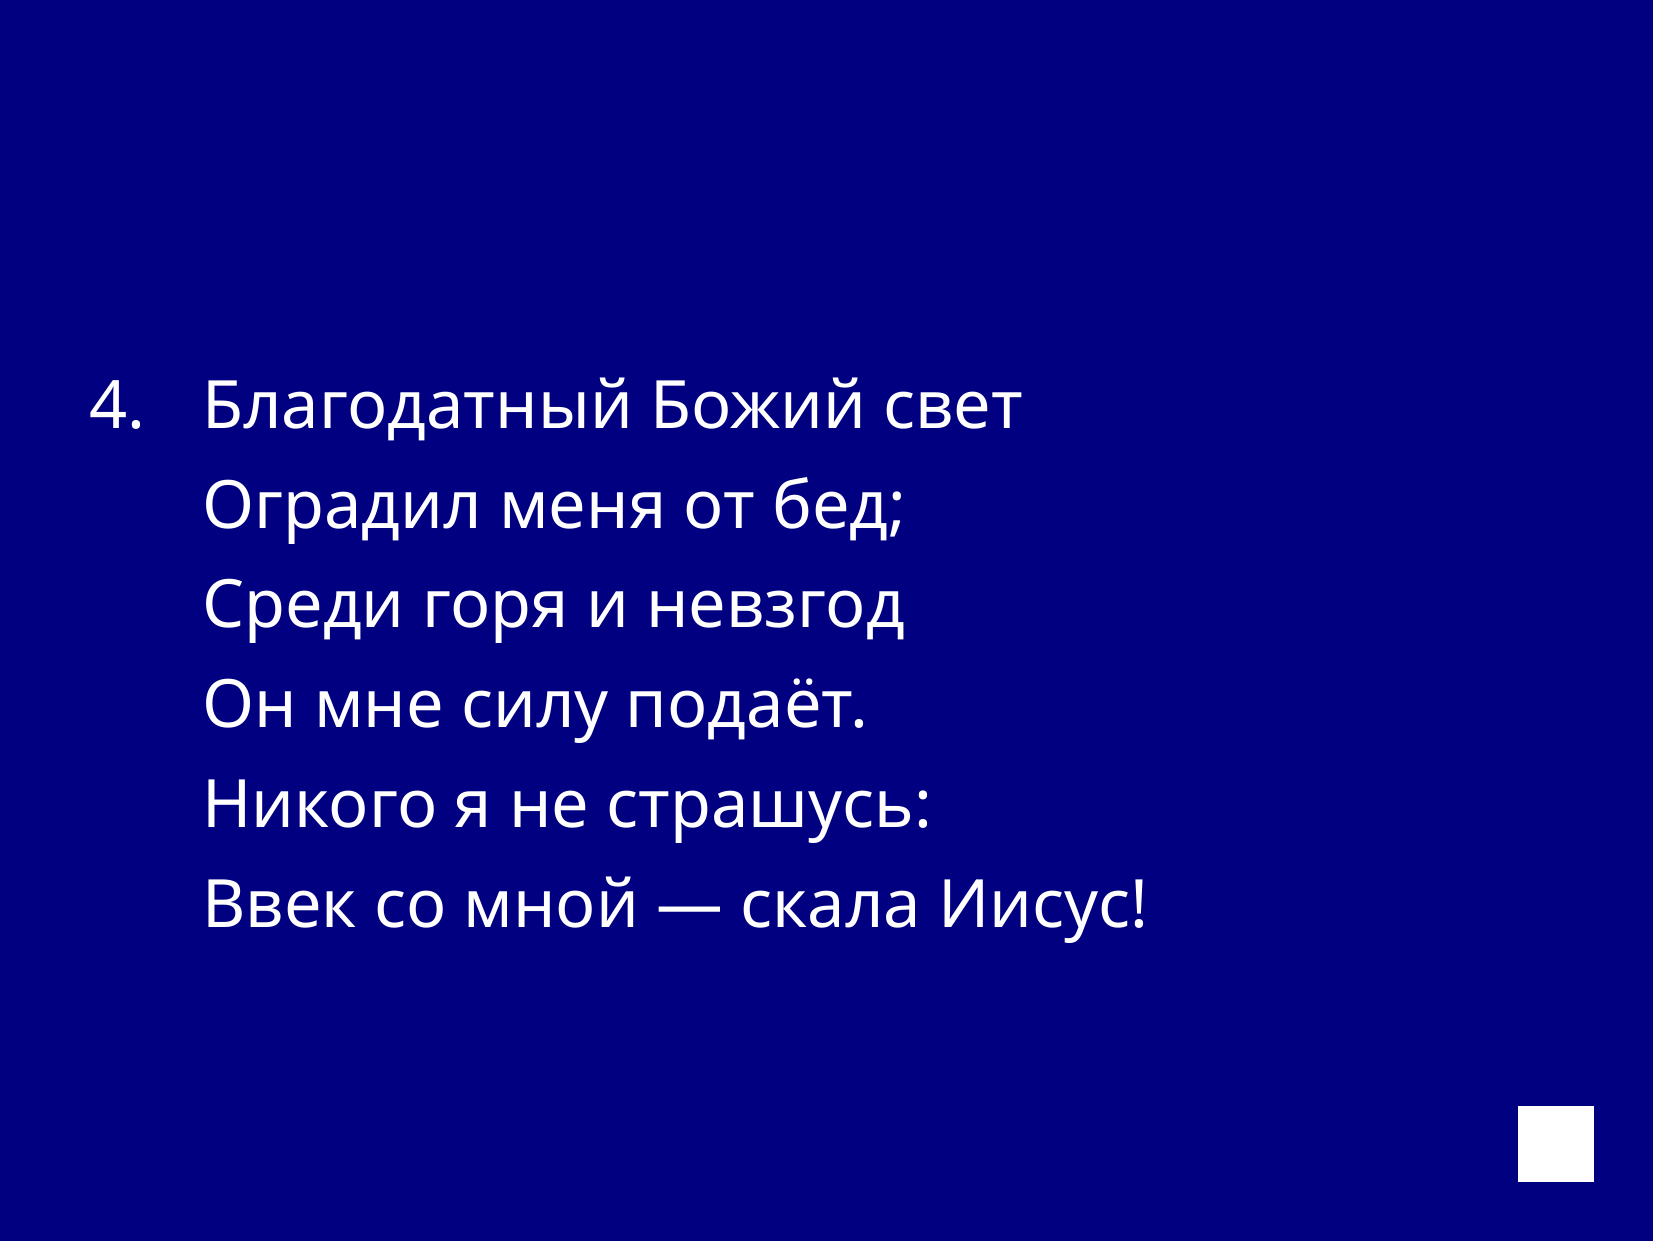

4.	Благодатный Божий свет
	Оградил меня от бед;
	Среди горя и невзгод
	Он мне силу подаёт.
	Никого я не страшусь:
	Ввек со мной — скала Иисус!